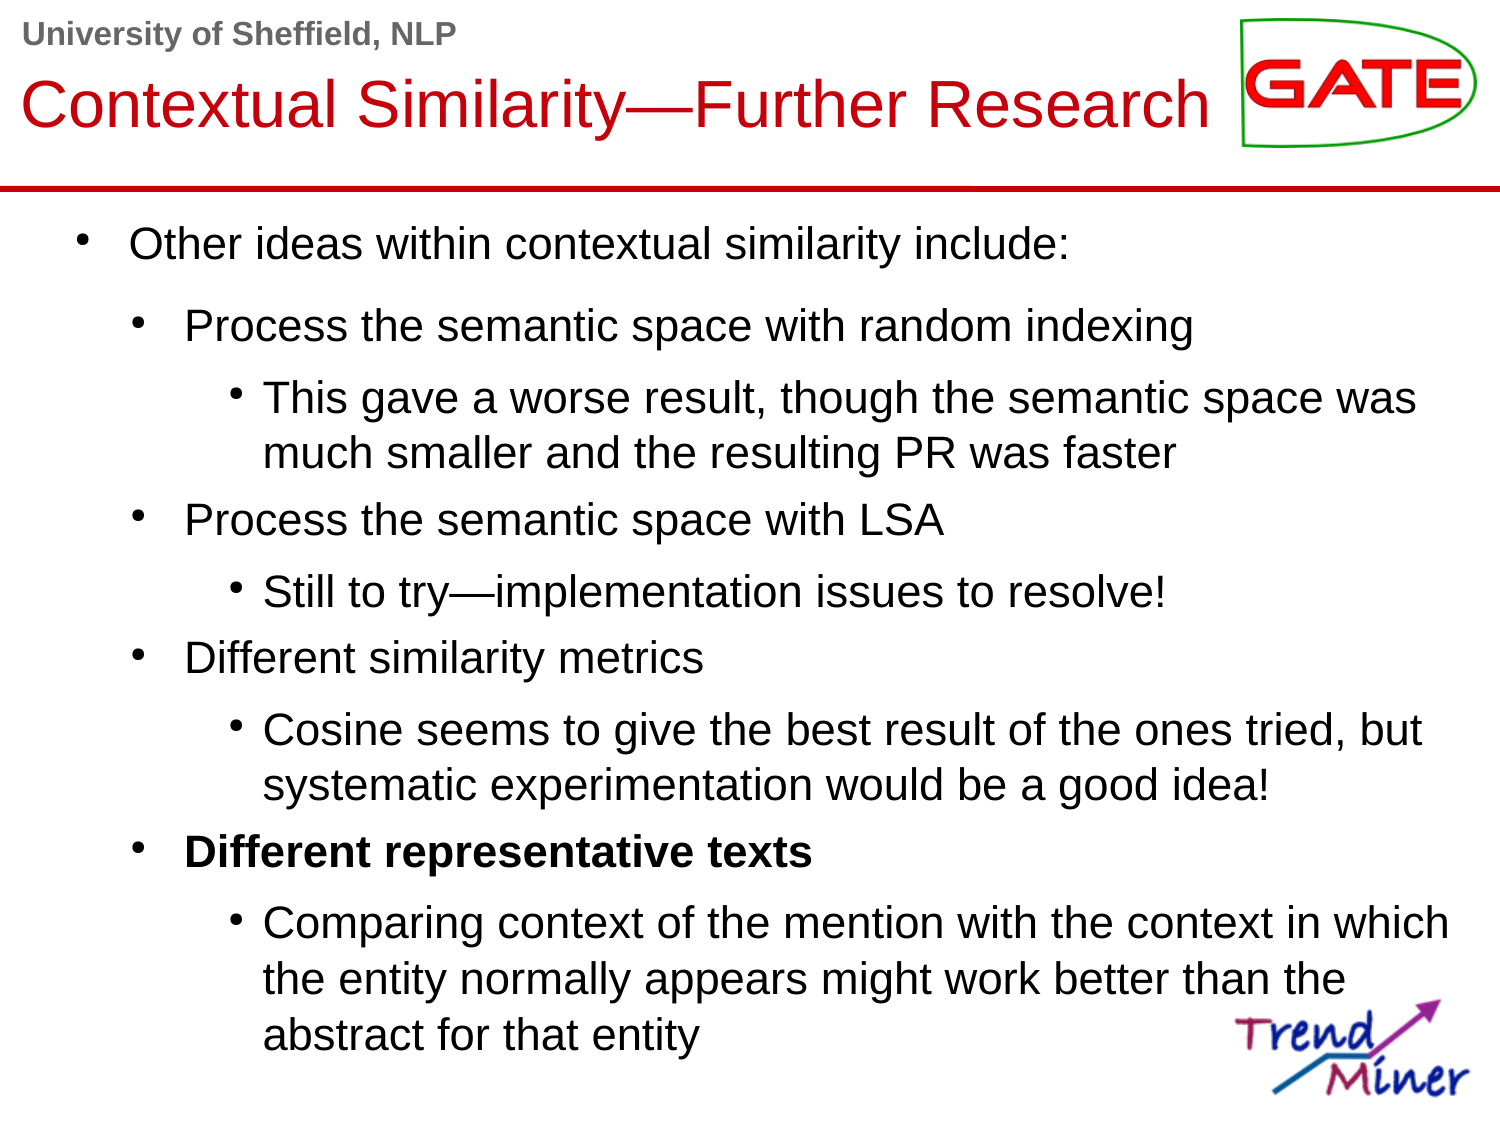

# Contextual Similarity—Further Research
Other ideas within contextual similarity include:
Process the semantic space with random indexing
This gave a worse result, though the semantic space was much smaller and the resulting PR was faster
Process the semantic space with LSA
Still to try—implementation issues to resolve!
Different similarity metrics
Cosine seems to give the best result of the ones tried, but systematic experimentation would be a good idea!
Different representative texts
Comparing context of the mention with the context in which the entity normally appears might work better than the abstract for that entity